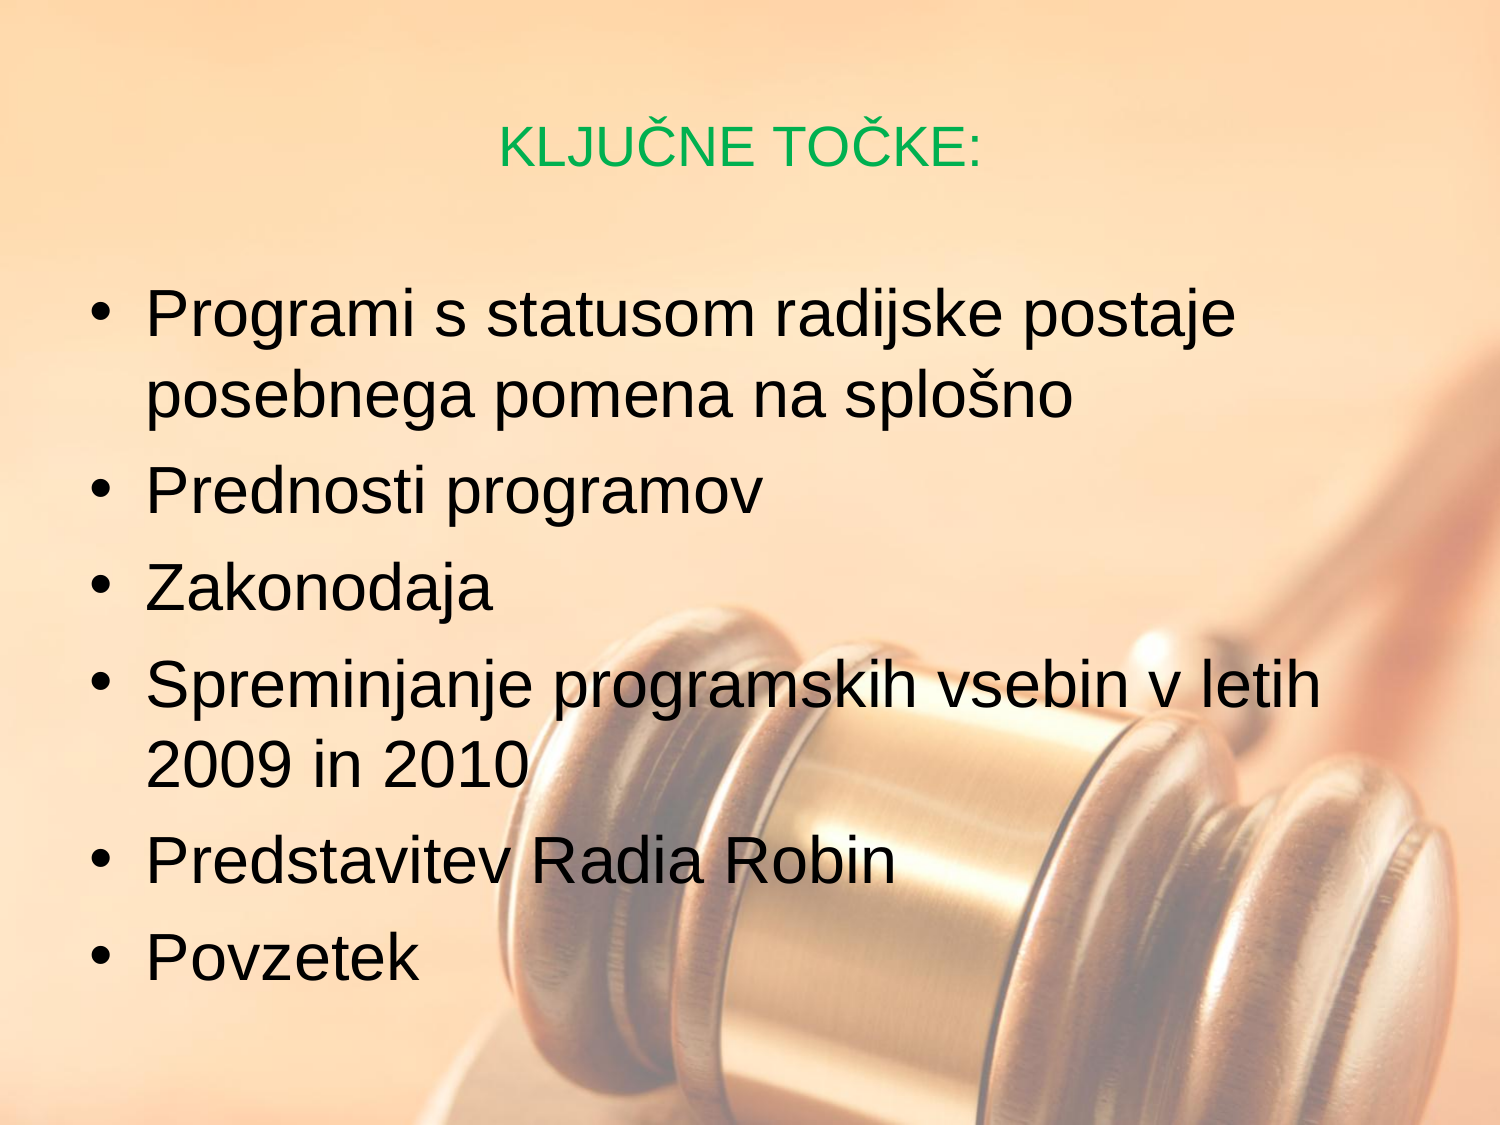

KLJUČNE TOČKE:
Programi s statusom radijske postaje posebnega pomena na splošno
Prednosti programov
Zakonodaja
Spreminjanje programskih vsebin v letih 2009 in 2010
Predstavitev Radia Robin
Povzetek